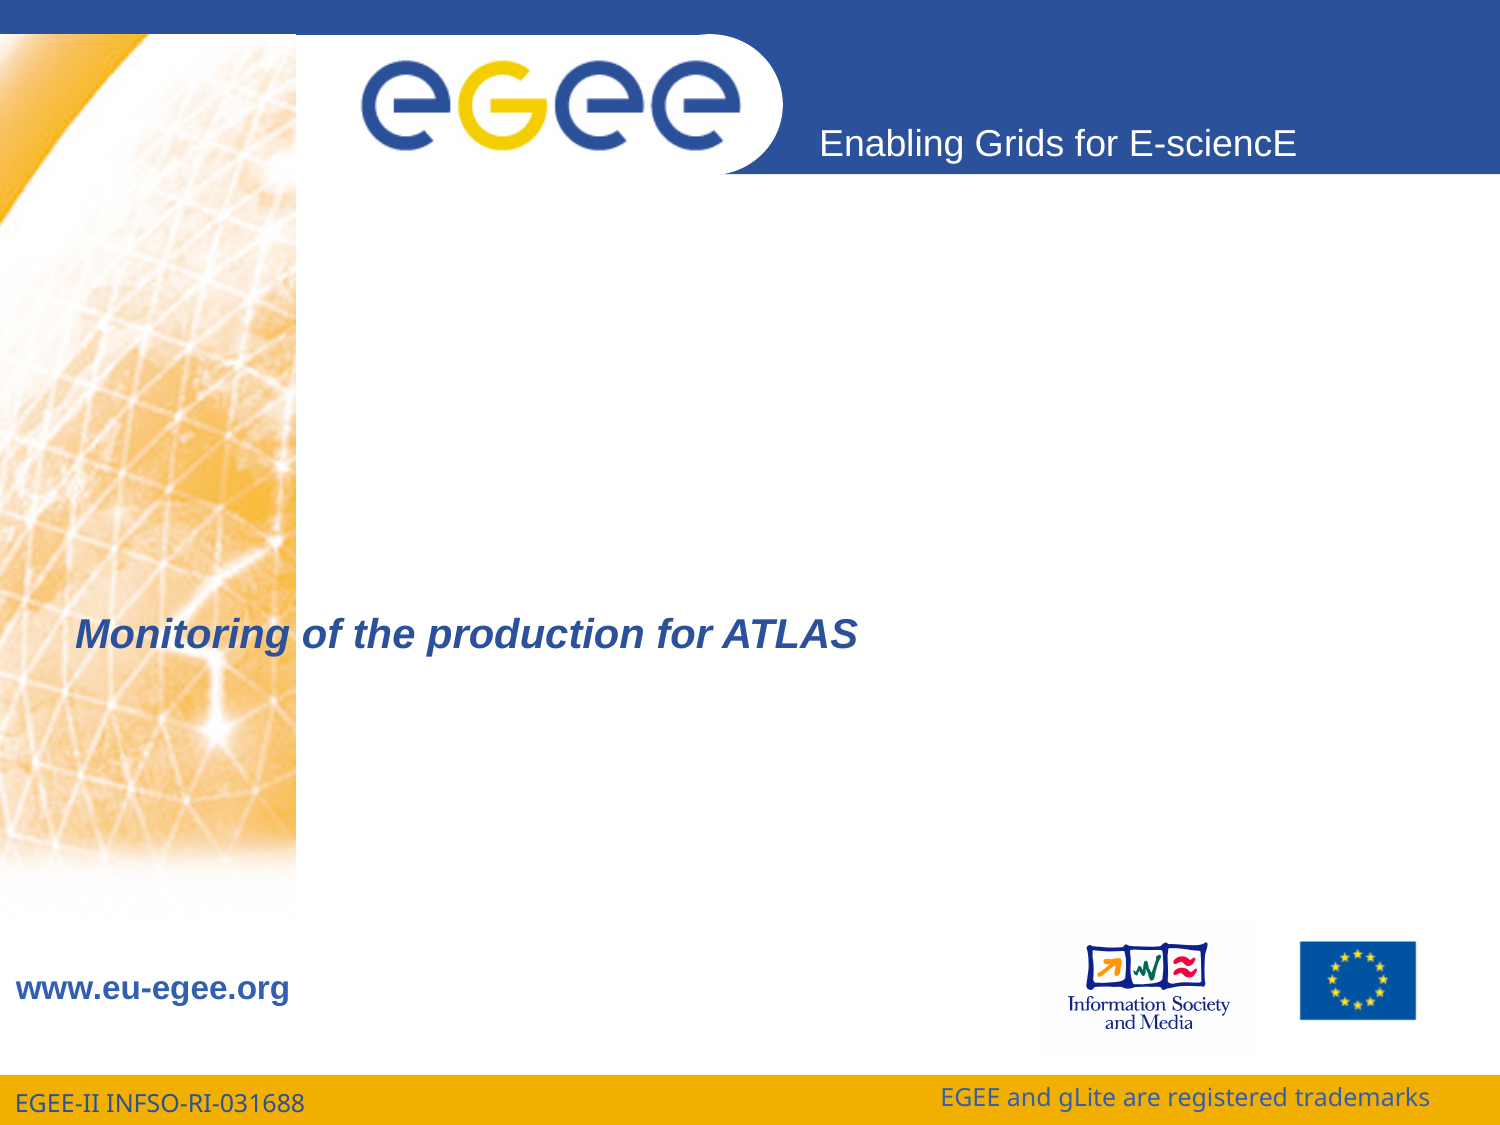

Monitoring of the production for ATLAS
#